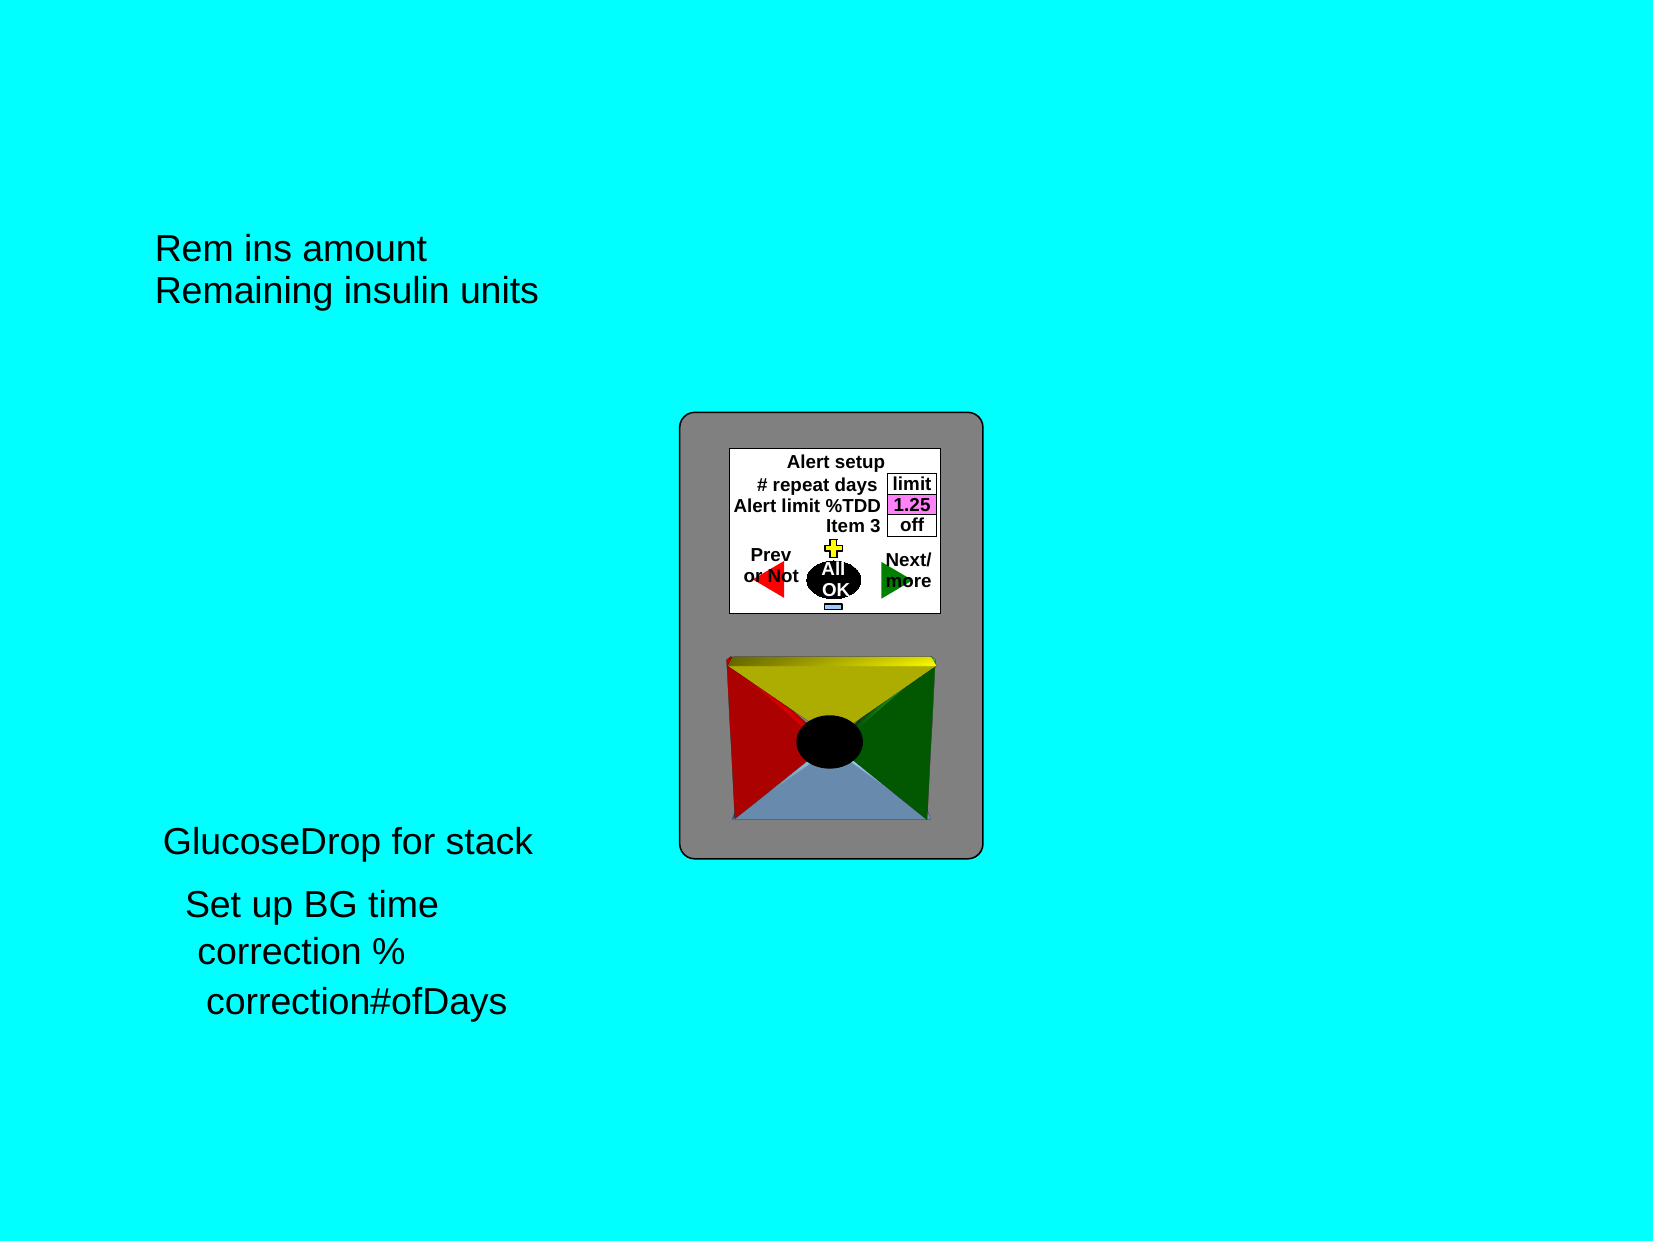

Rem ins amount
Remaining insulin units
Alert setup
limit
# repeat days
1.25
Alert limit %TDD
off
Item 3
Prev or Not
Next/ more
All
OK
GlucoseDrop for stack
Set up BG time
correction %
correction#ofDays